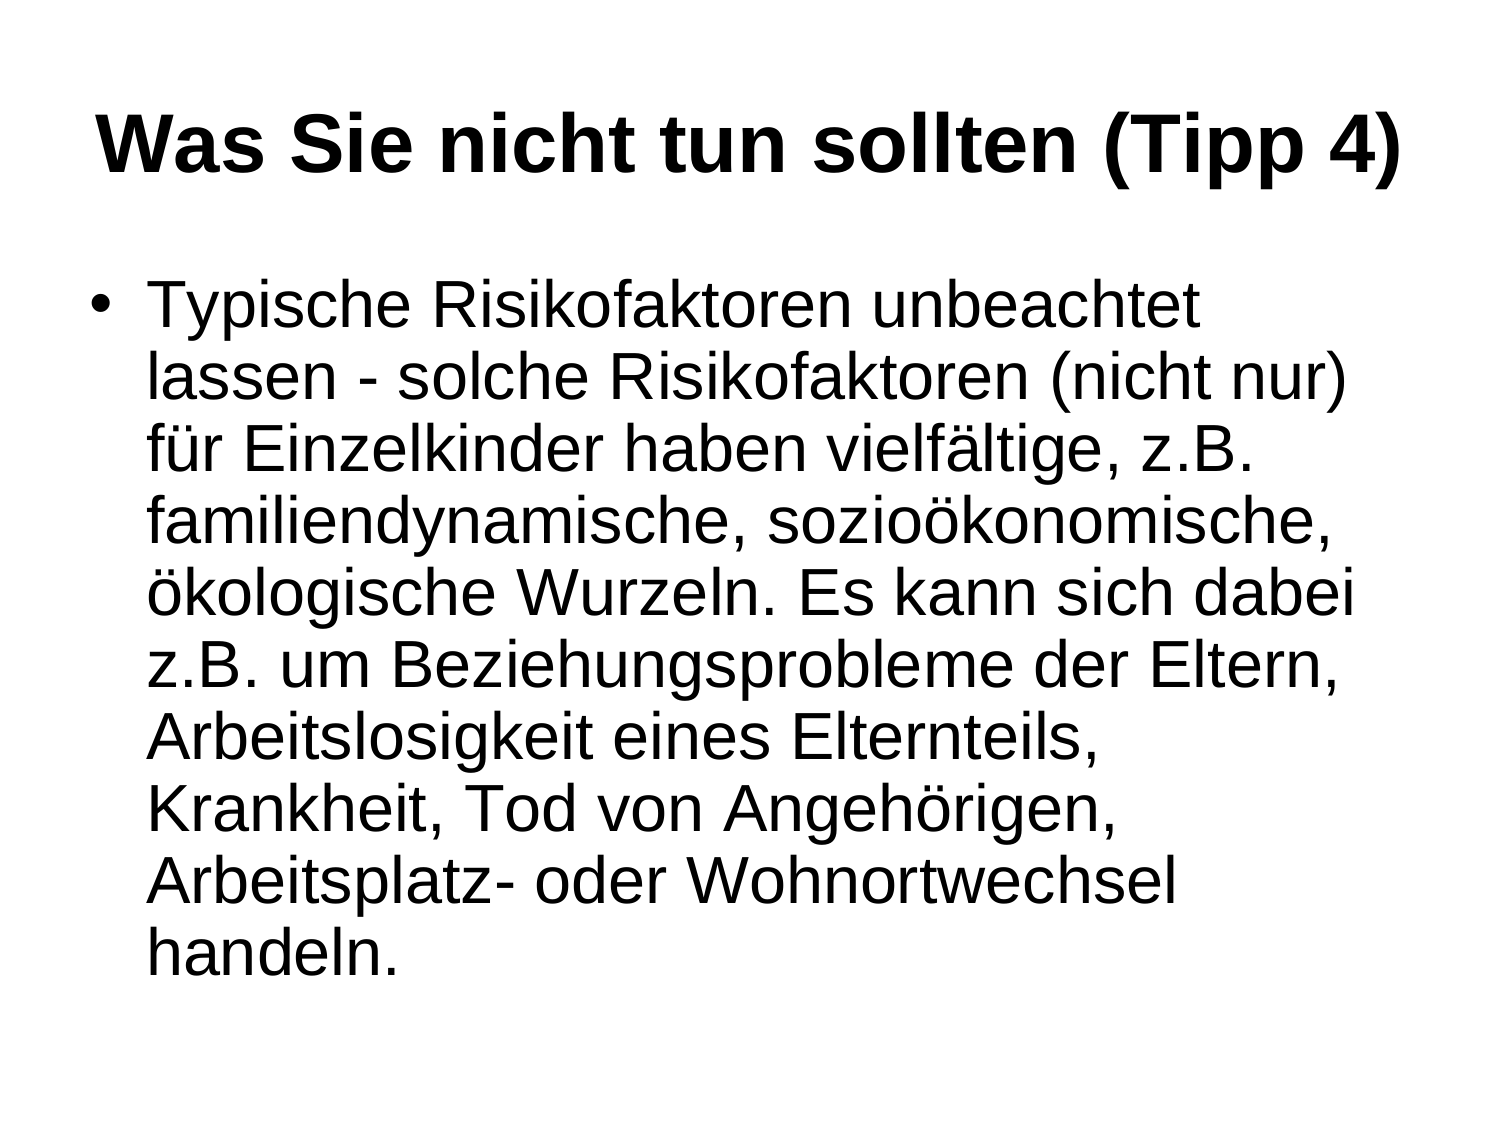

# Was Sie nicht tun sollten (Tipp 4)
Typische Risikofaktoren unbeachtet lassen - solche Risikofaktoren (nicht nur) für Einzelkinder haben vielfältige, z.B. familiendynamische, sozioökonomische, ökologische Wurzeln. Es kann sich dabei z.B. um Beziehungsprobleme der Eltern, Arbeitslosigkeit eines Elternteils, Krankheit, Tod von Angehörigen, Arbeitsplatz- oder Wohnortwechsel handeln.